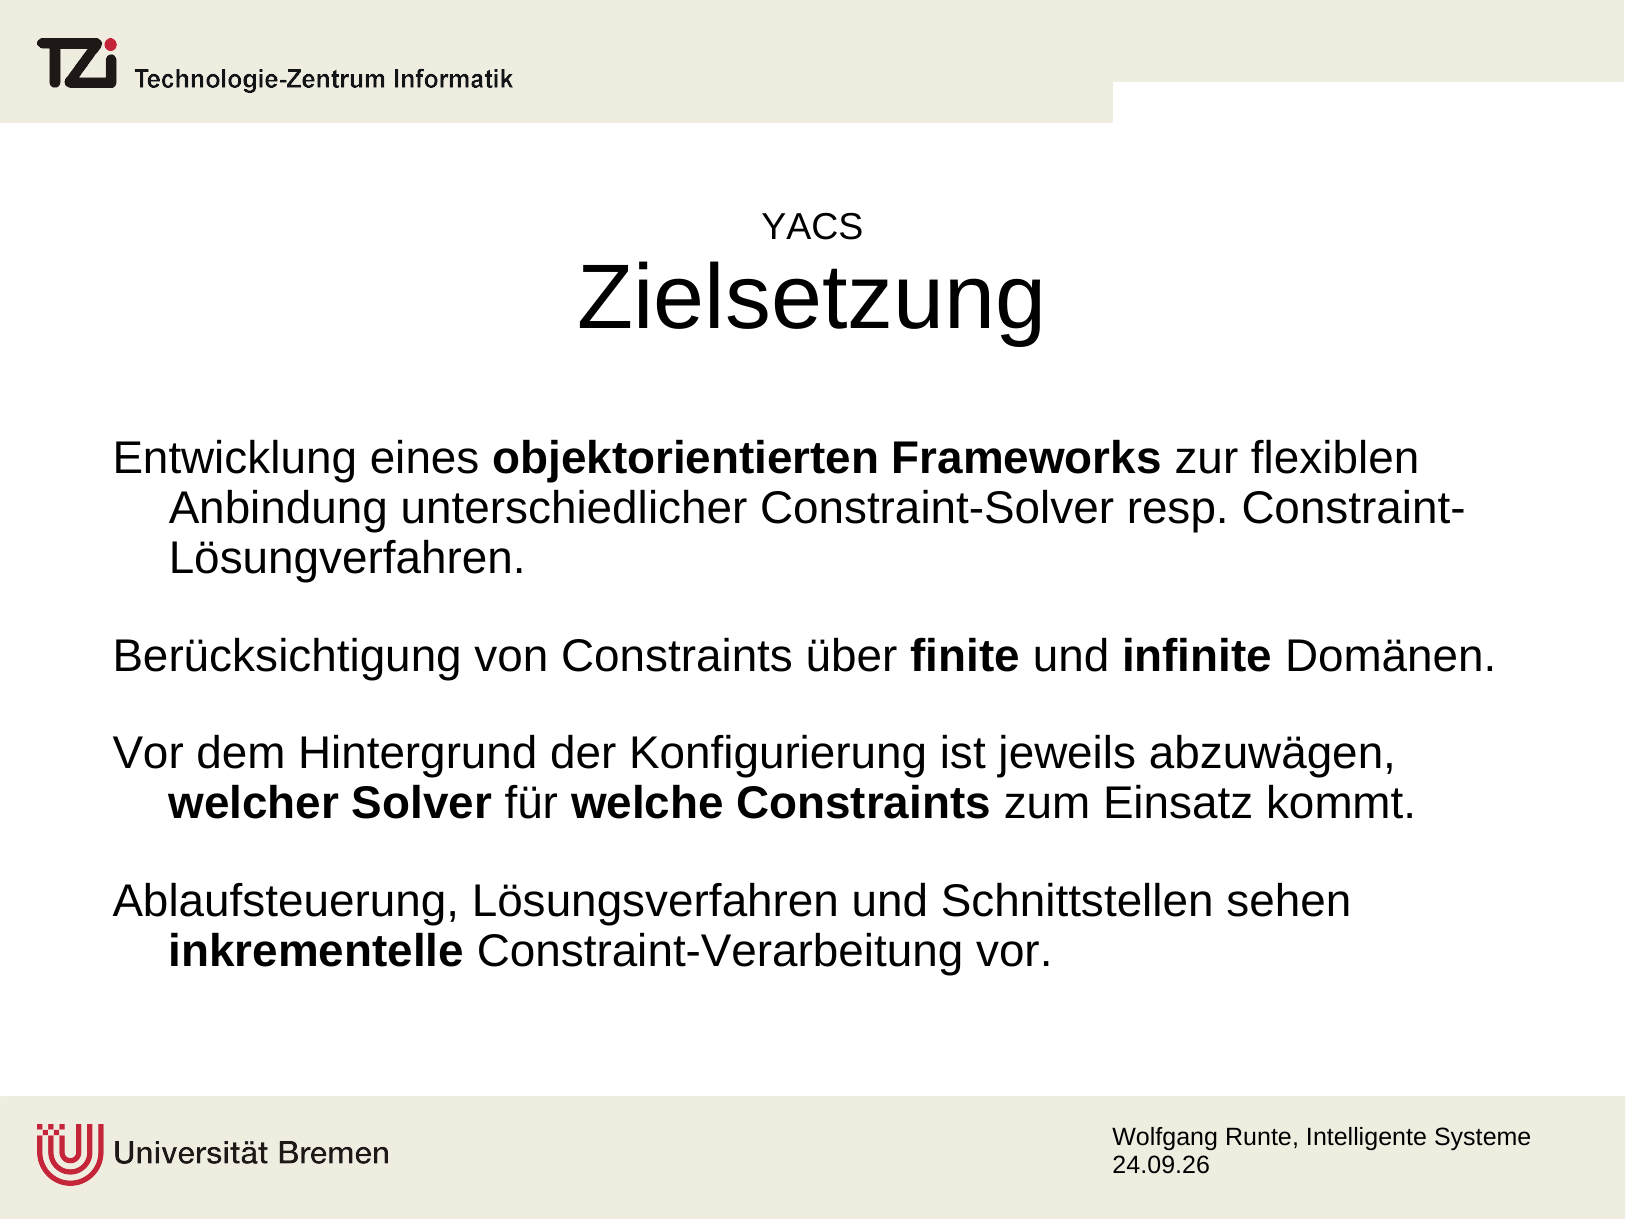

# YACS Zielsetzung
Entwicklung eines objektorientierten Frameworks zur flexiblen Anbindung unterschiedlicher Constraint-Solver resp. Constraint-Lösungverfahren.
Berücksichtigung von Constraints über finite und infinite Domänen.
Vor dem Hintergrund der Konfigurierung ist jeweils abzuwägen, welcher Solver für welche Constraints zum Einsatz kommt.
Ablaufsteuerung, Lösungsverfahren und Schnittstellen sehen inkrementelle Constraint-Verarbeitung vor.